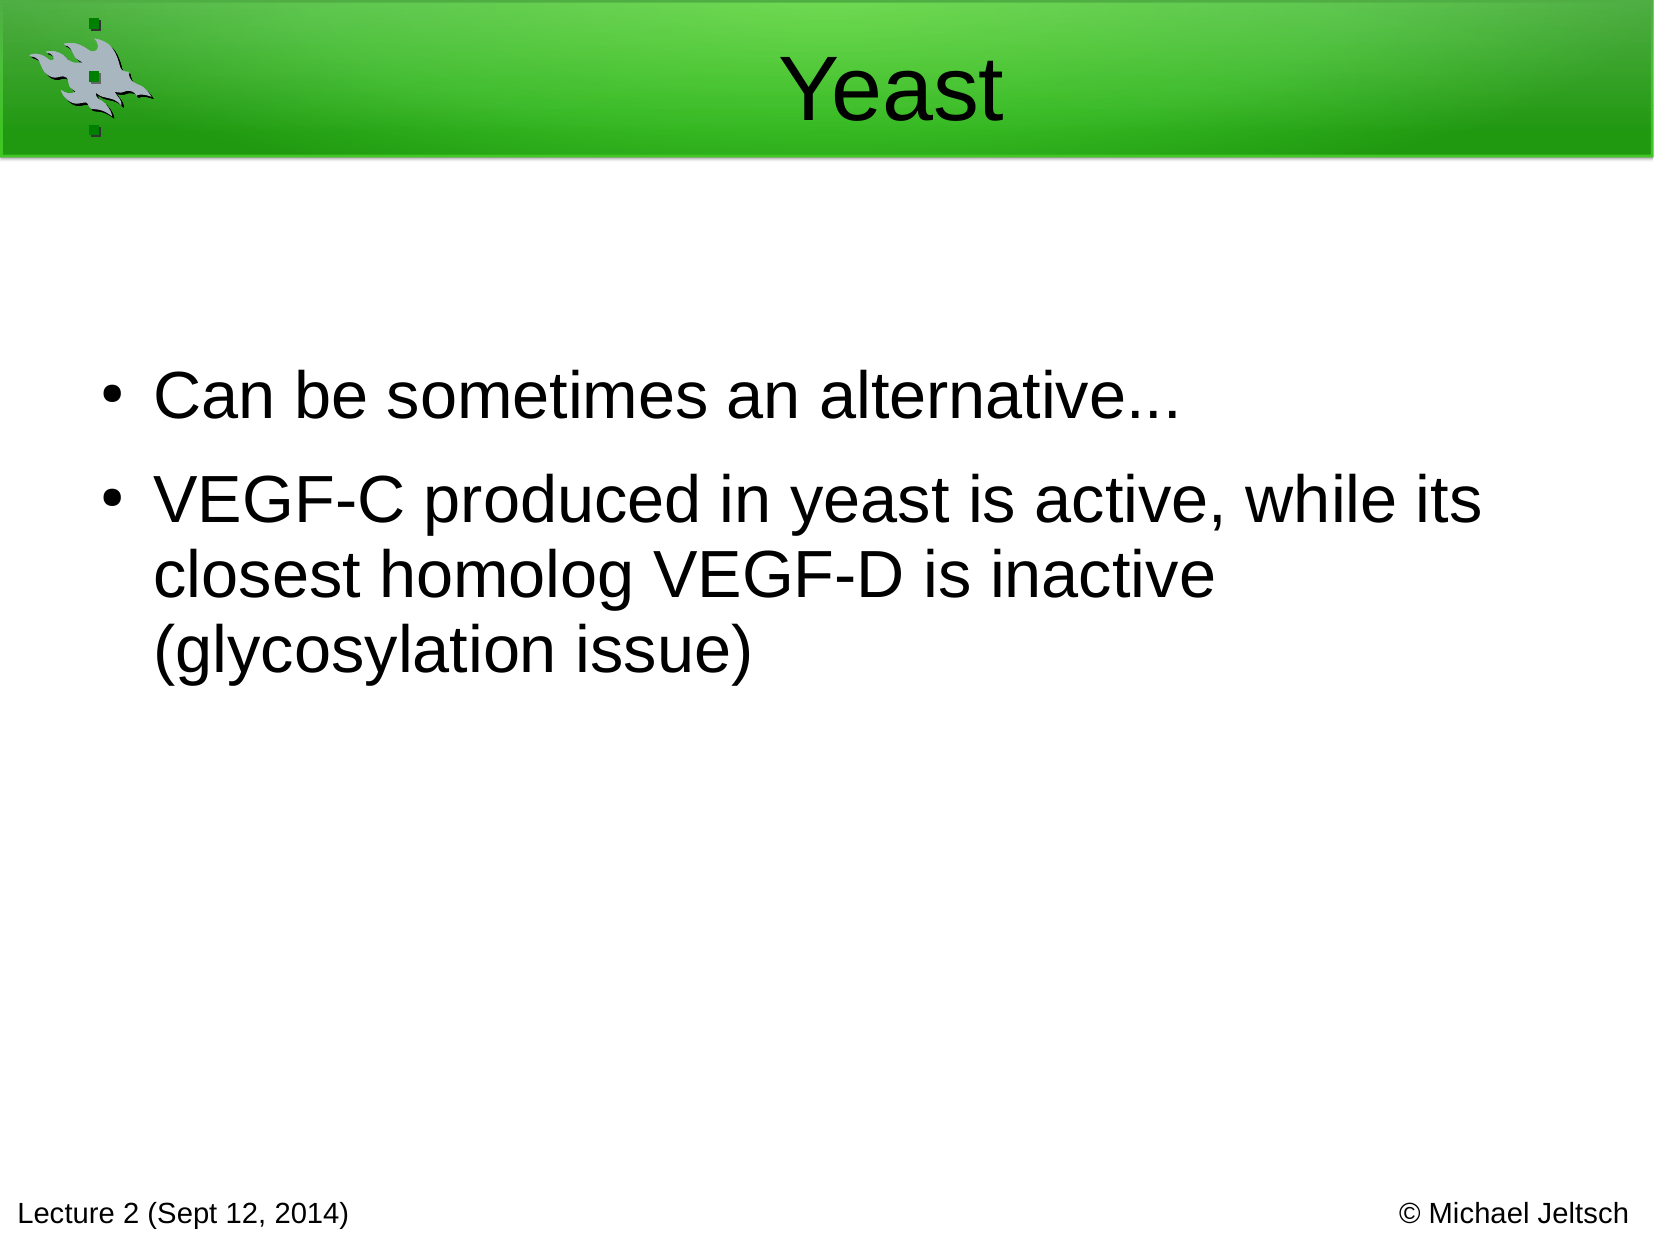

# Yeast
Can be sometimes an alternative...
VEGF-C produced in yeast is active, while its closest homolog VEGF-D is inactive (glycosylation issue)